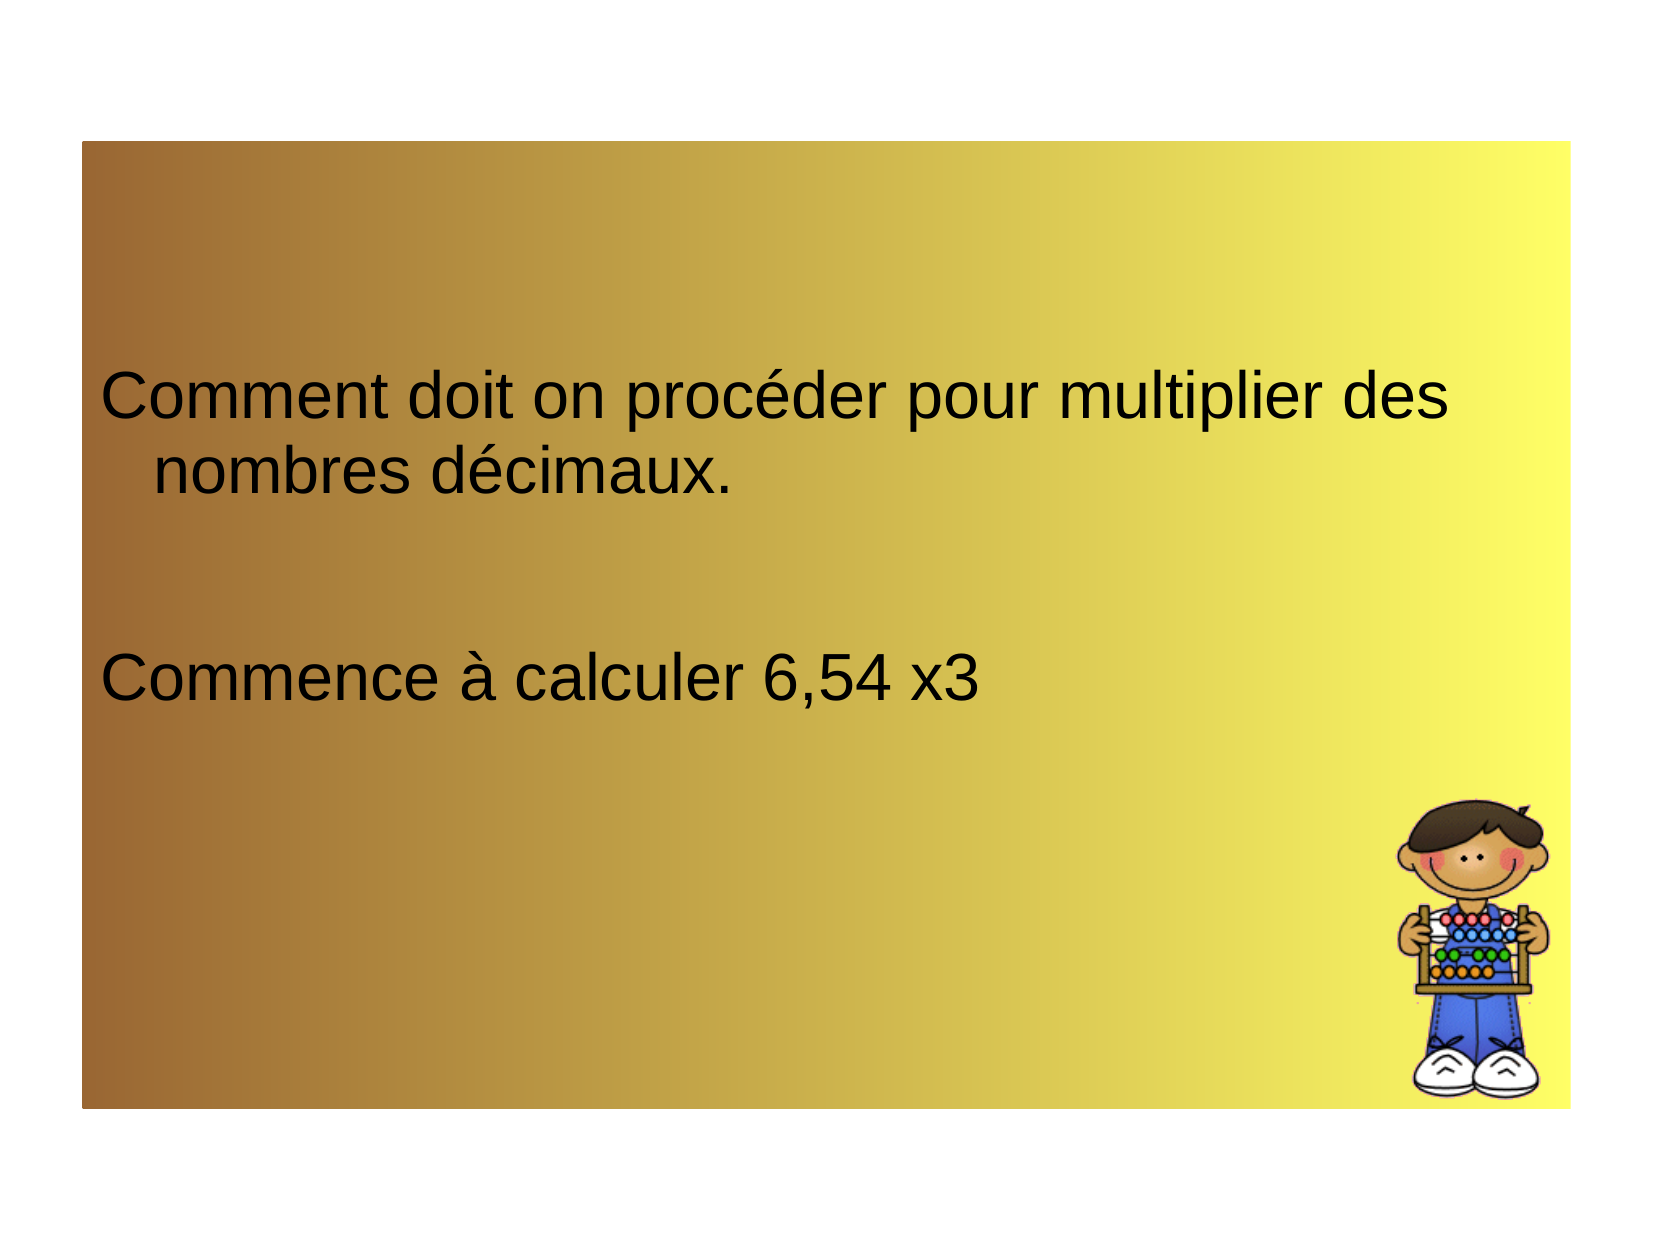

# Comment doit on procéder pour multiplier des nombres décimaux.
Commence à calculer 6,54 x3